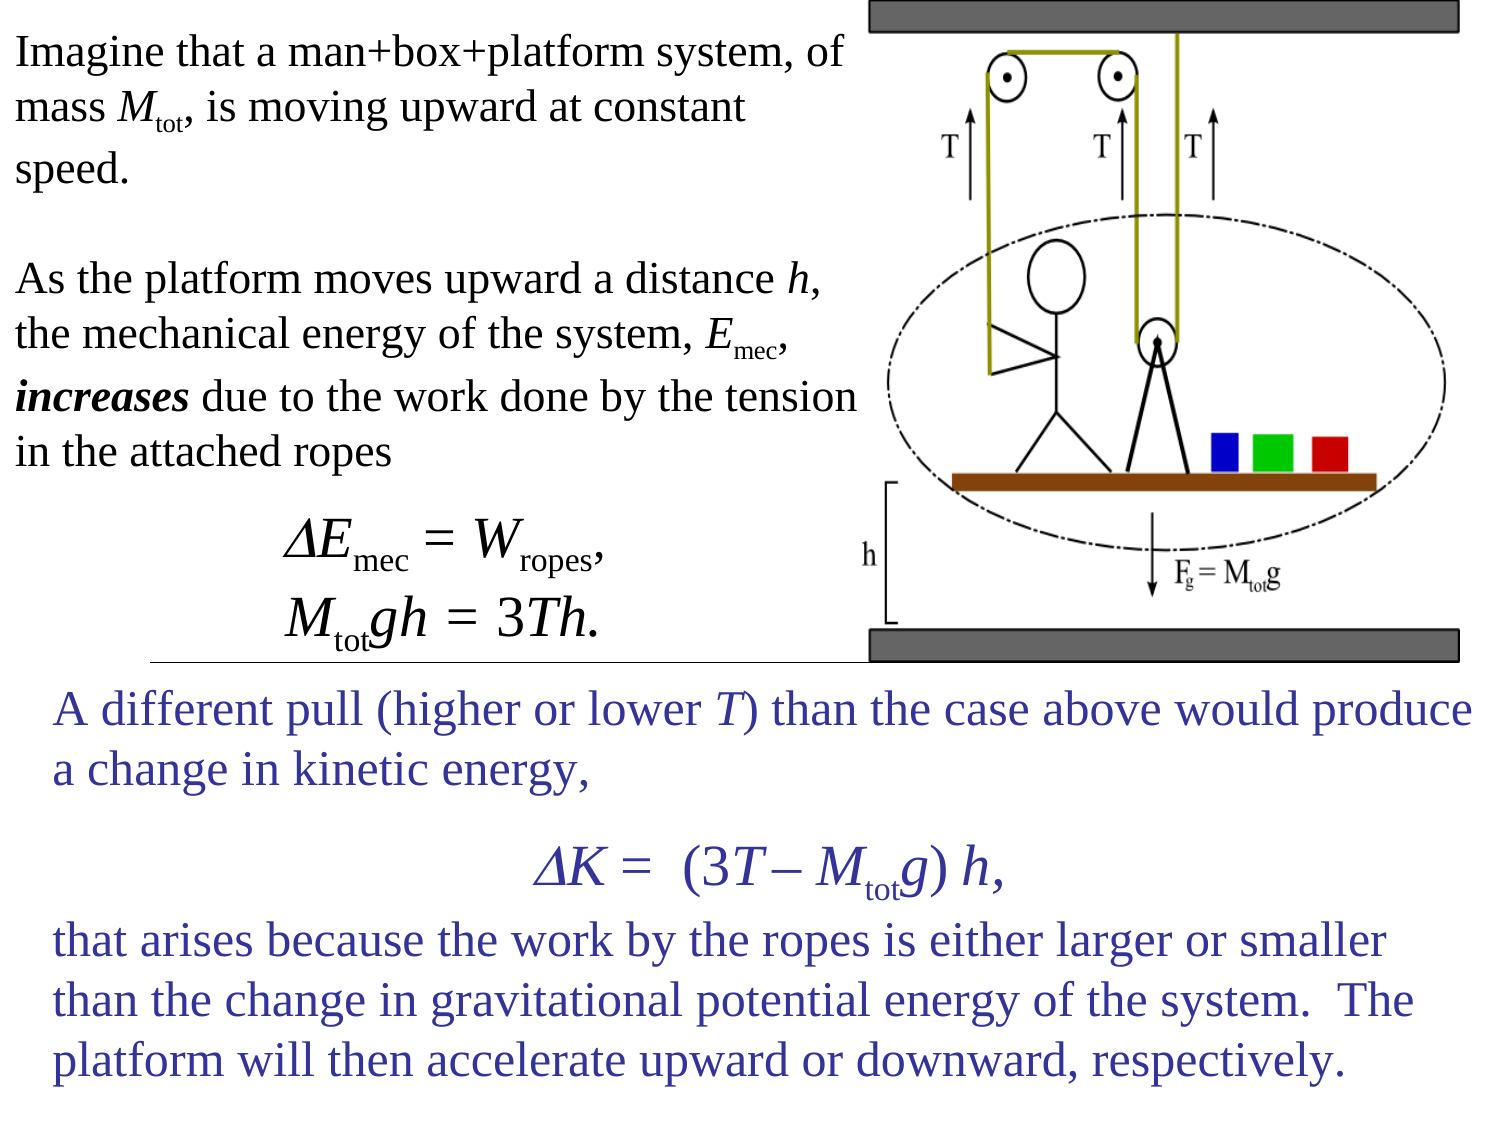

Imagine that a man+box+platform system, of mass Mtot, is moving upward at constant speed.
As the platform moves upward a distance h, the mechanical energy of the system, Emec, increases due to the work done by the tension in the attached ropes
ΔEmec = Wropes,
Mtotgh = 3Th.
A different pull (higher or lower T) than the case above would produce a change in kinetic energy,
ΔK = (3T – Mtotg) h,
that arises because the work by the ropes is either larger or smaller than the change in gravitational potential energy of the system. The platform will then accelerate upward or downward, respectively.